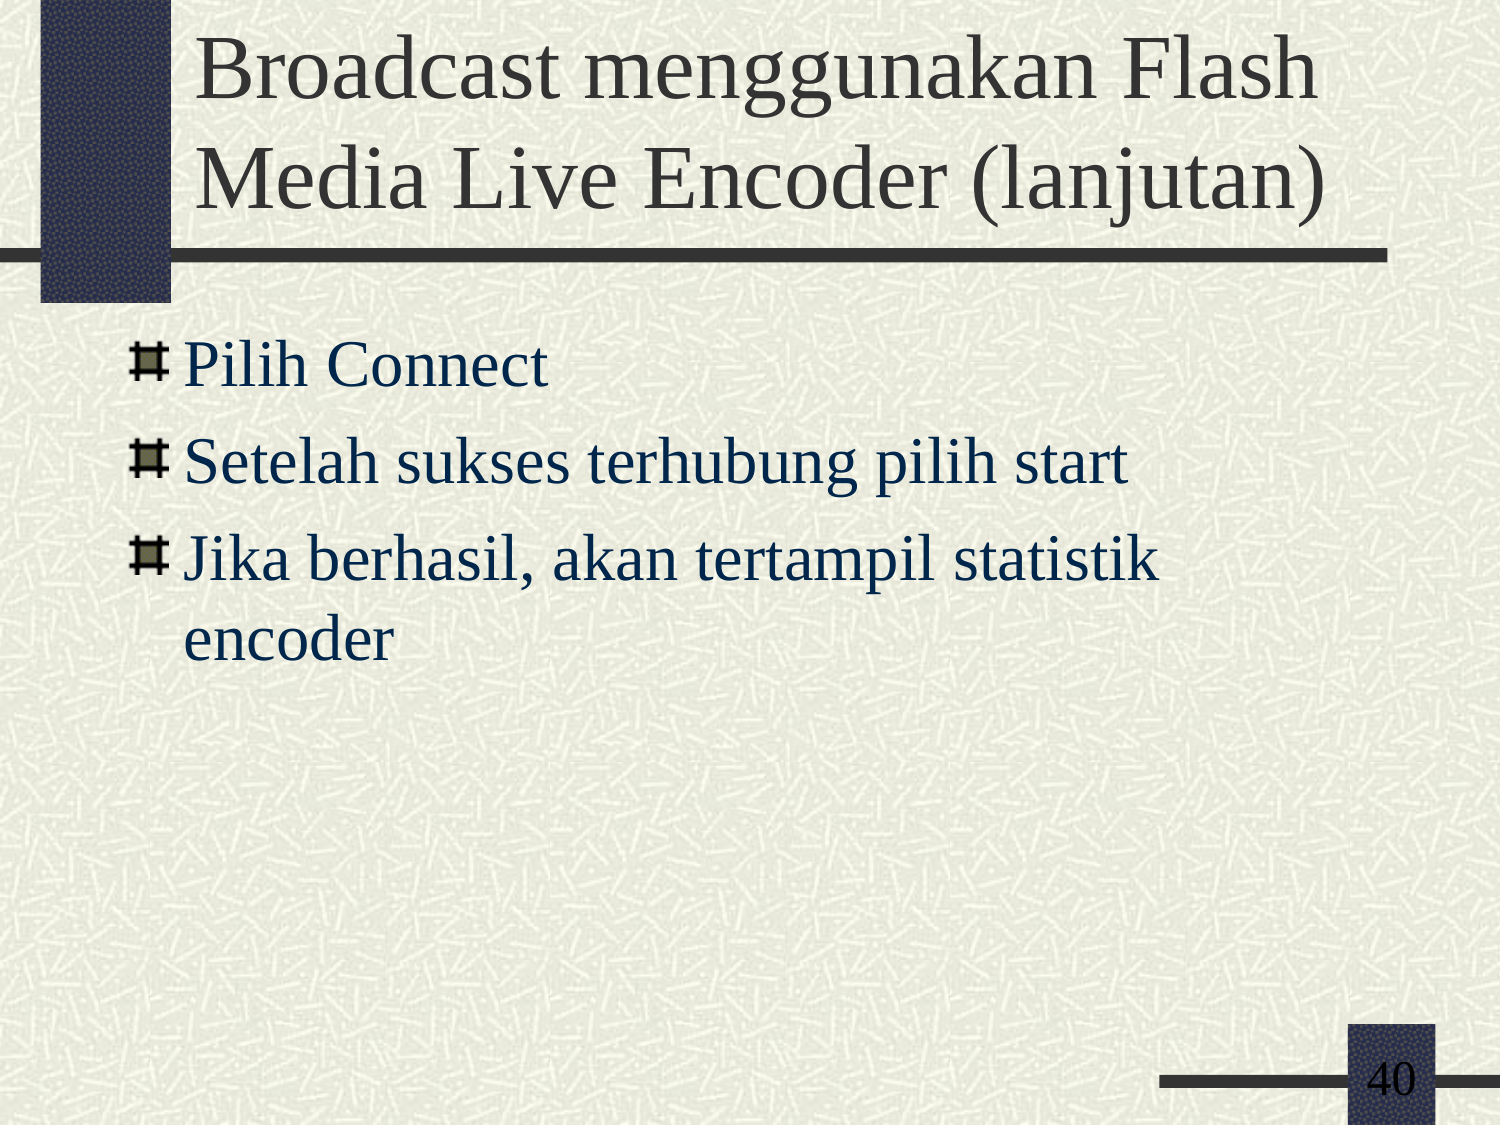

# Broadcast menggunakan Flash Media Live Encoder (lanjutan)
Pilih Connect
Setelah sukses terhubung pilih start
Jika berhasil, akan tertampil statistik encoder
40